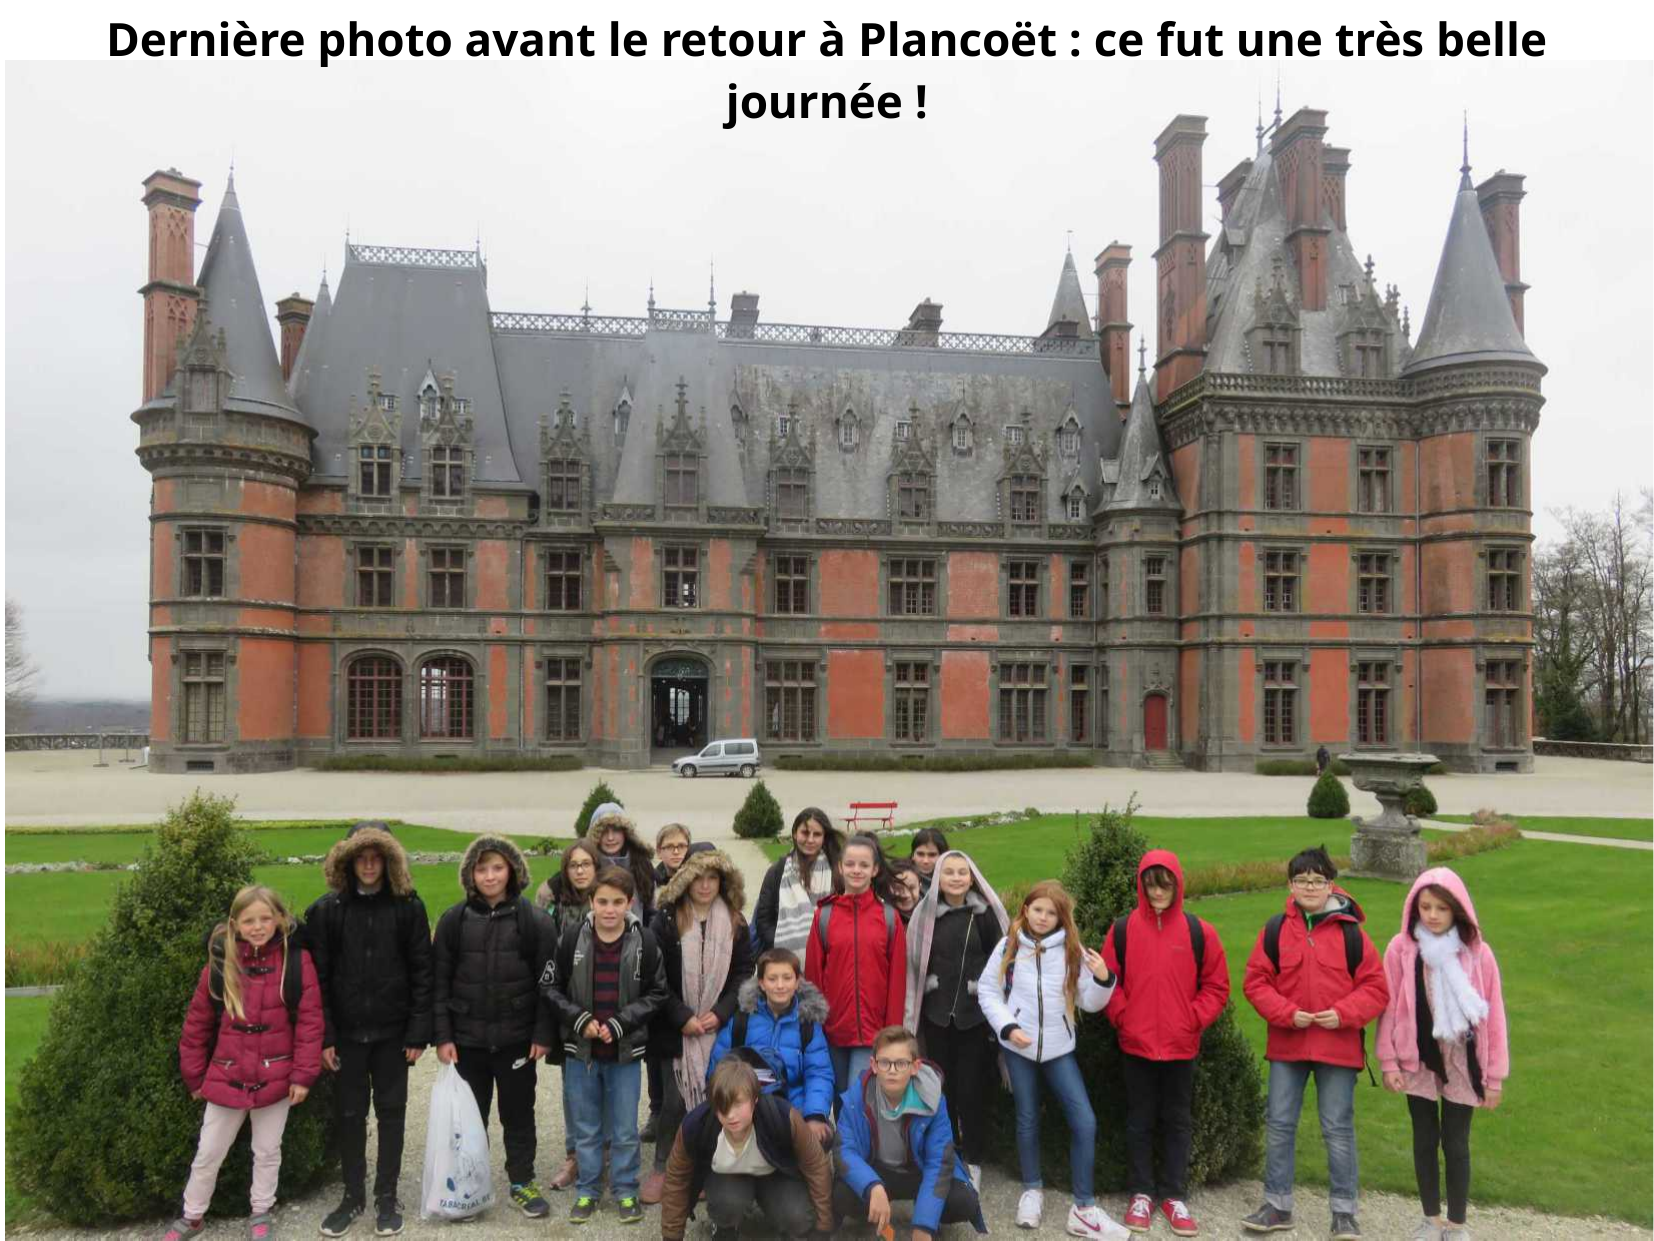

Dernière photo avant le retour à Plancoët : ce fut une très belle journée !